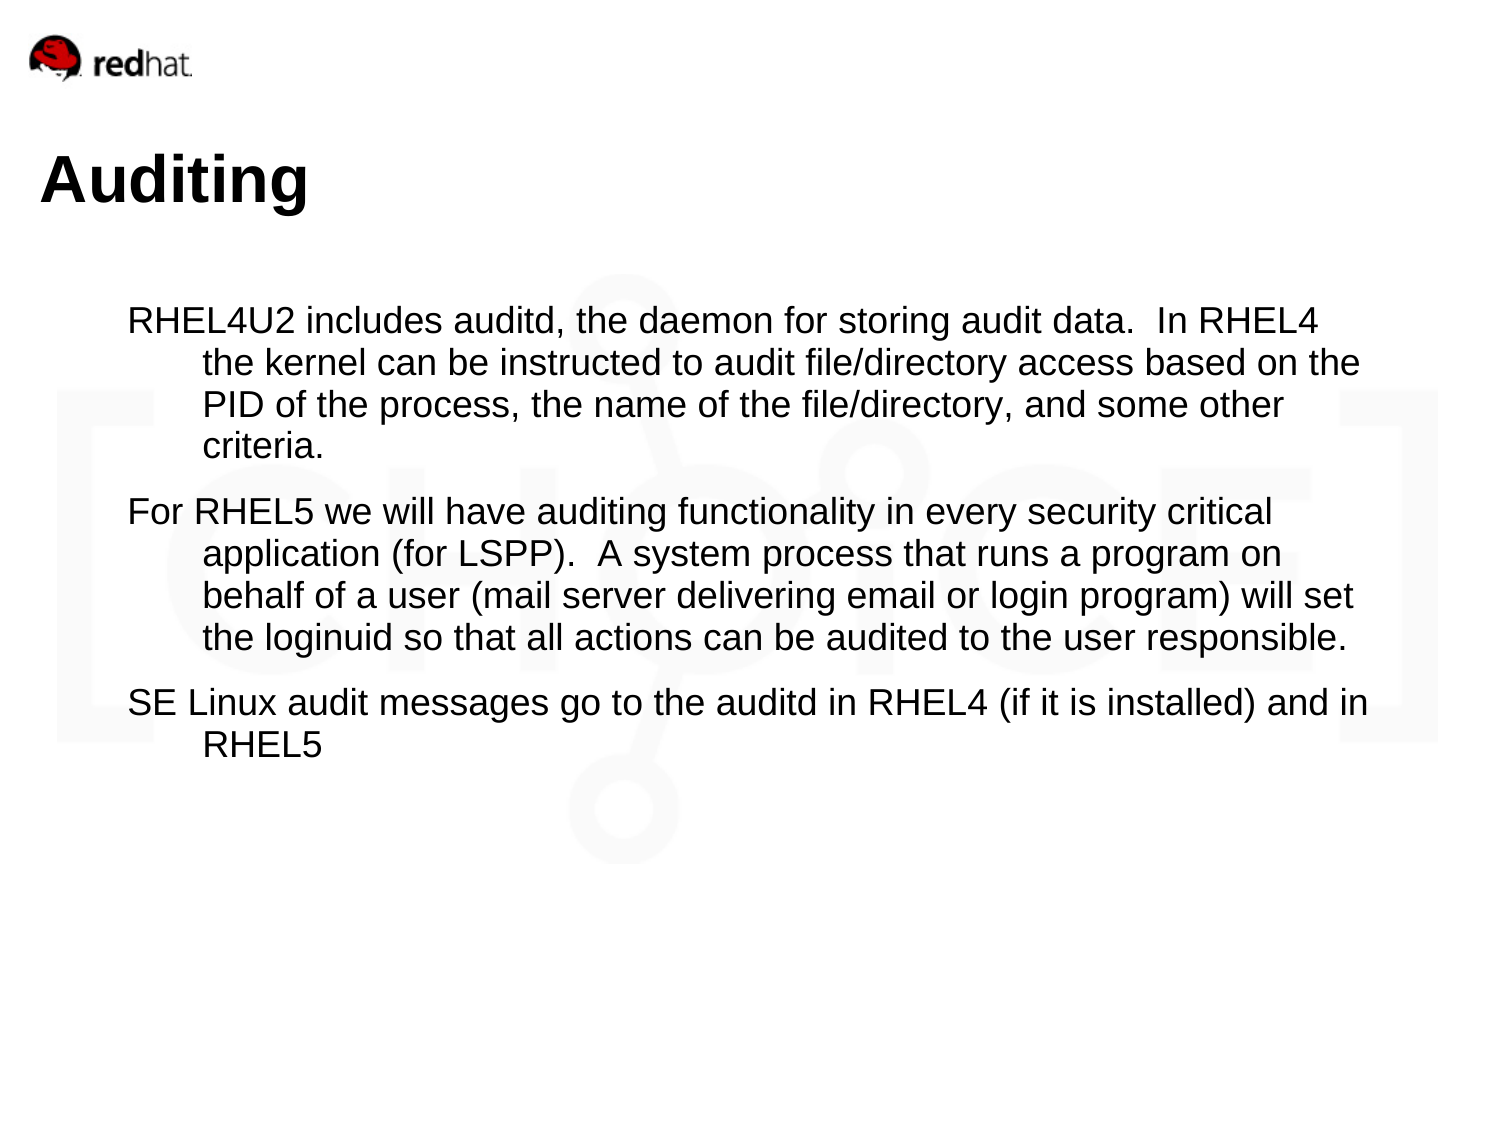

# Auditing
RHEL4U2 includes auditd, the daemon for storing audit data. In RHEL4 the kernel can be instructed to audit file/directory access based on the PID of the process, the name of the file/directory, and some other criteria.
For RHEL5 we will have auditing functionality in every security critical application (for LSPP). A system process that runs a program on behalf of a user (mail server delivering email or login program) will set the loginuid so that all actions can be audited to the user responsible.
SE Linux audit messages go to the auditd in RHEL4 (if it is installed) and in RHEL5